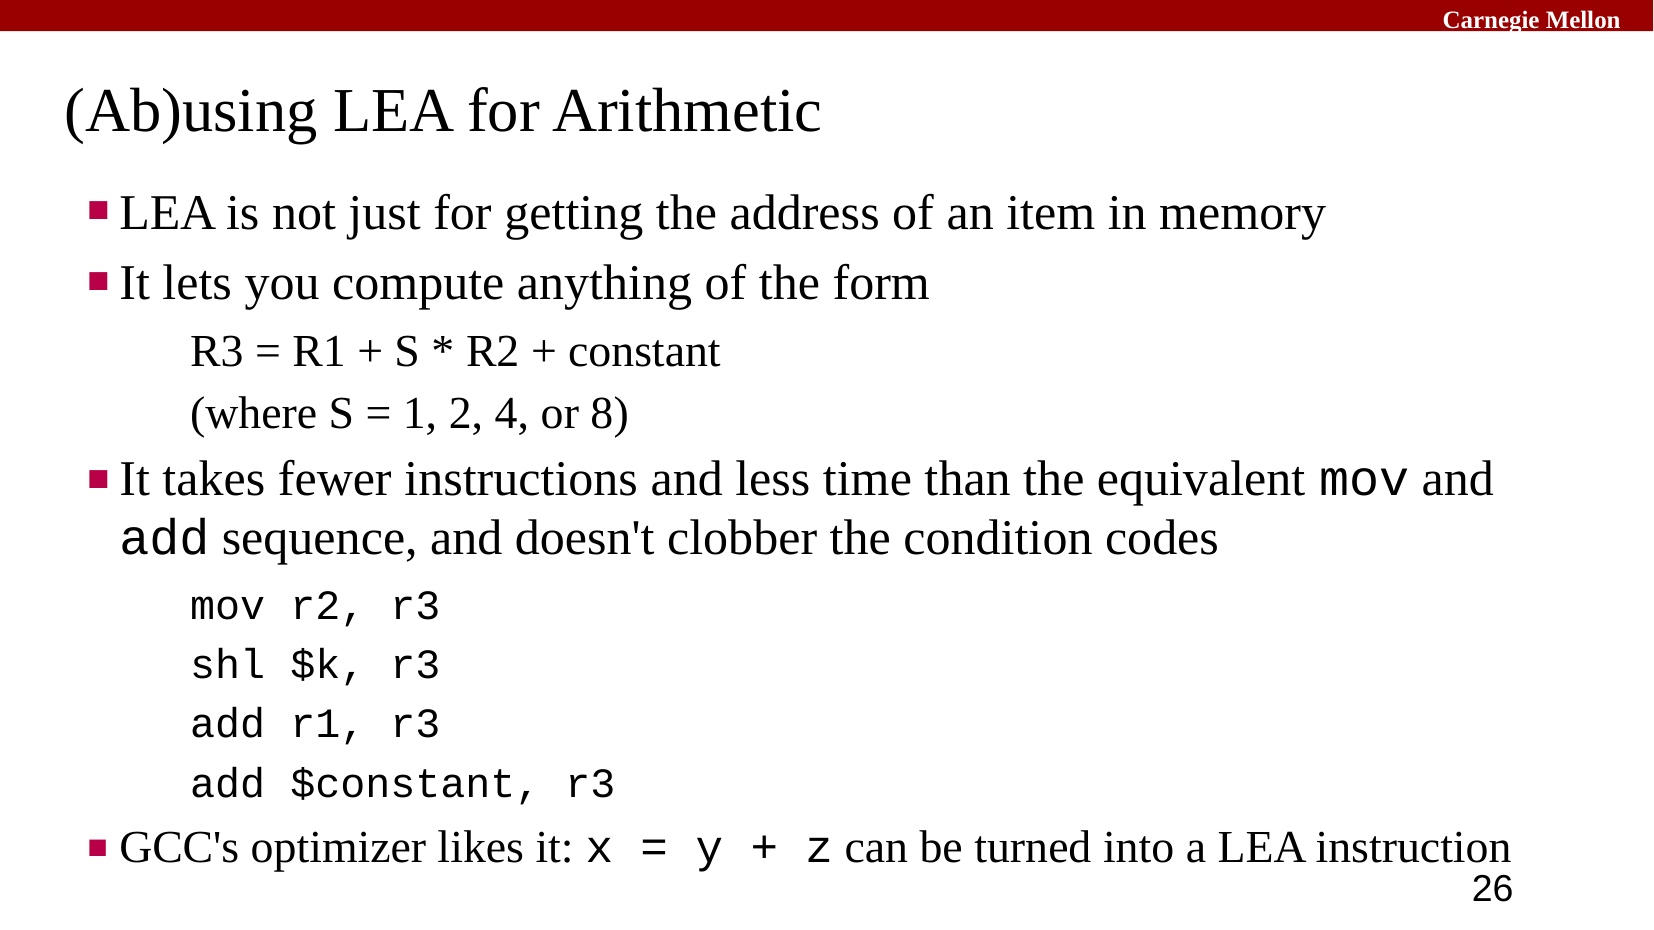

# (Ab)using LEA for Arithmetic
LEA is not just for getting the address of an item in memory
It lets you compute anything of the form
R3 = R1 + S * R2 + constant
(where S = 1, 2, 4, or 8)
It takes fewer instructions and less time than the equivalent mov and add sequence, and doesn't clobber the condition codes
mov r2, r3
shl $k, r3
add r1, r3
add $constant, r3
GCC's optimizer likes it: x = y + z can be turned into a LEA instruction